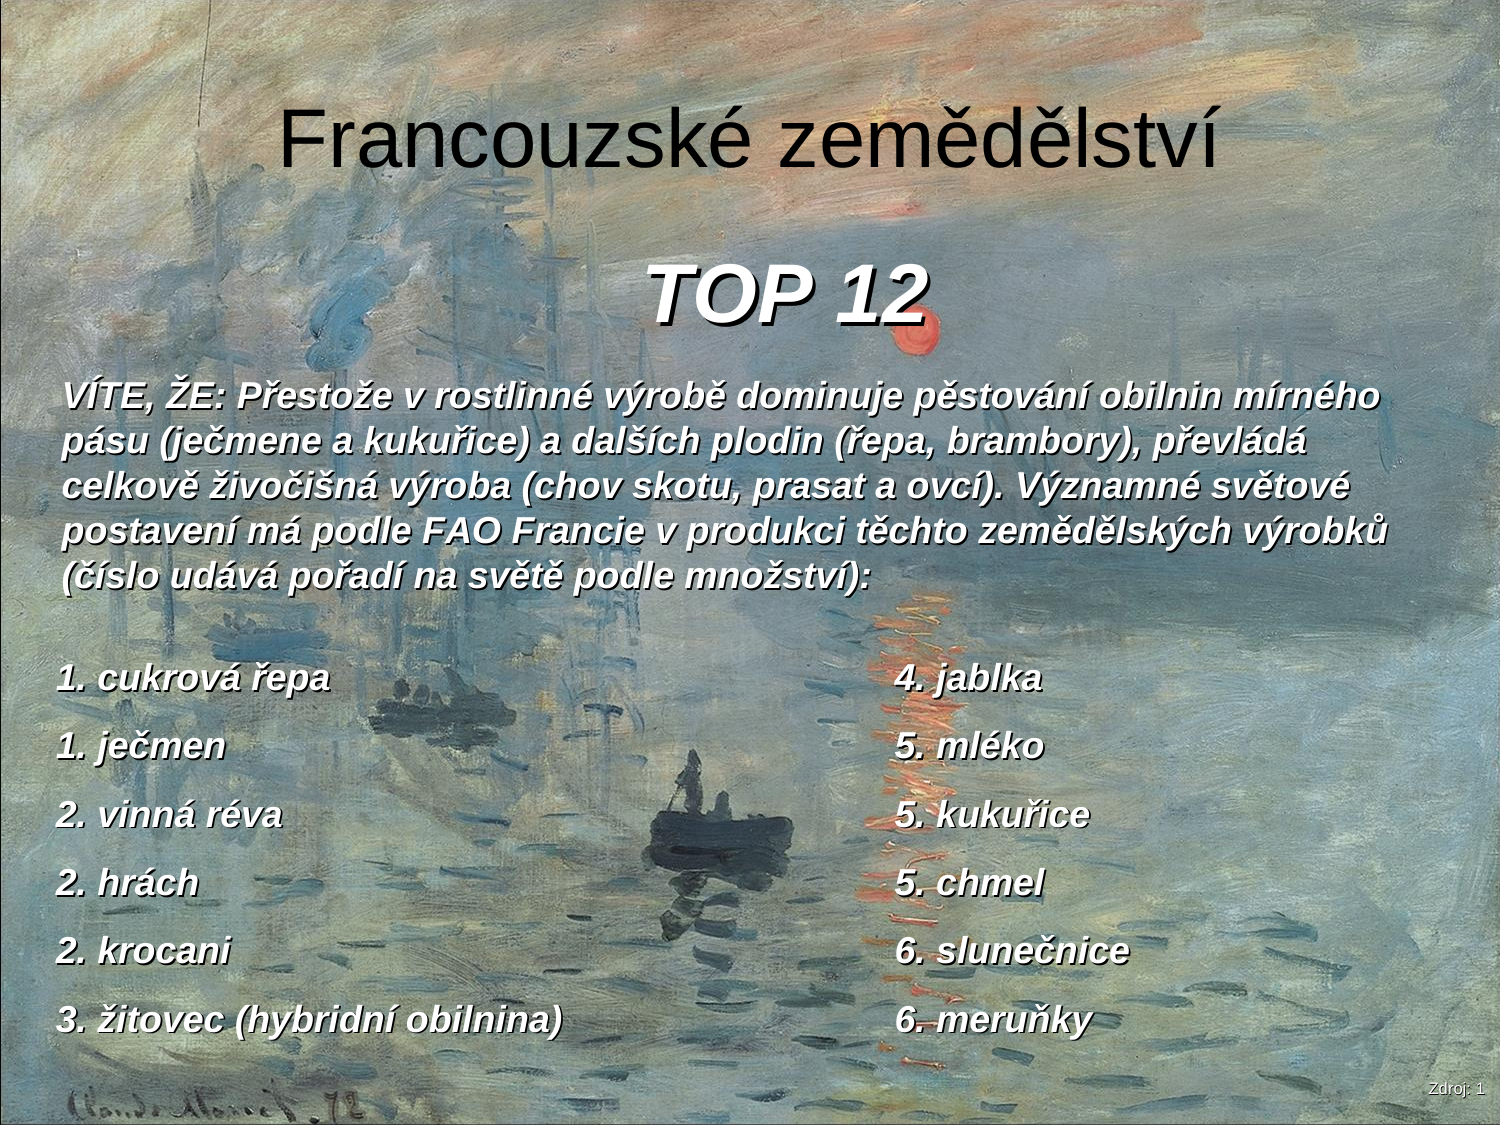

# Francouzské zemědělství
TOP 12
VÍTE, ŽE: Přestože v rostlinné výrobě dominuje pěstování obilnin mírného pásu (ječmene a kukuřice) a dalších plodin (řepa, brambory), převládá celkově živočišná výroba (chov skotu, prasat a ovcí). Významné světové postavení má podle FAO Francie v produkci těchto zemědělských výrobků (číslo udává pořadí na světě podle množství):
1. cukrová řepa
1. ječmen
2. vinná réva
2. hrách
2. krocani
3. žitovec (hybridní obilnina)
4. jablka
5. mléko
5. kukuřice
5. chmel
6. slunečnice
6. meruňky
Zdroj: 1